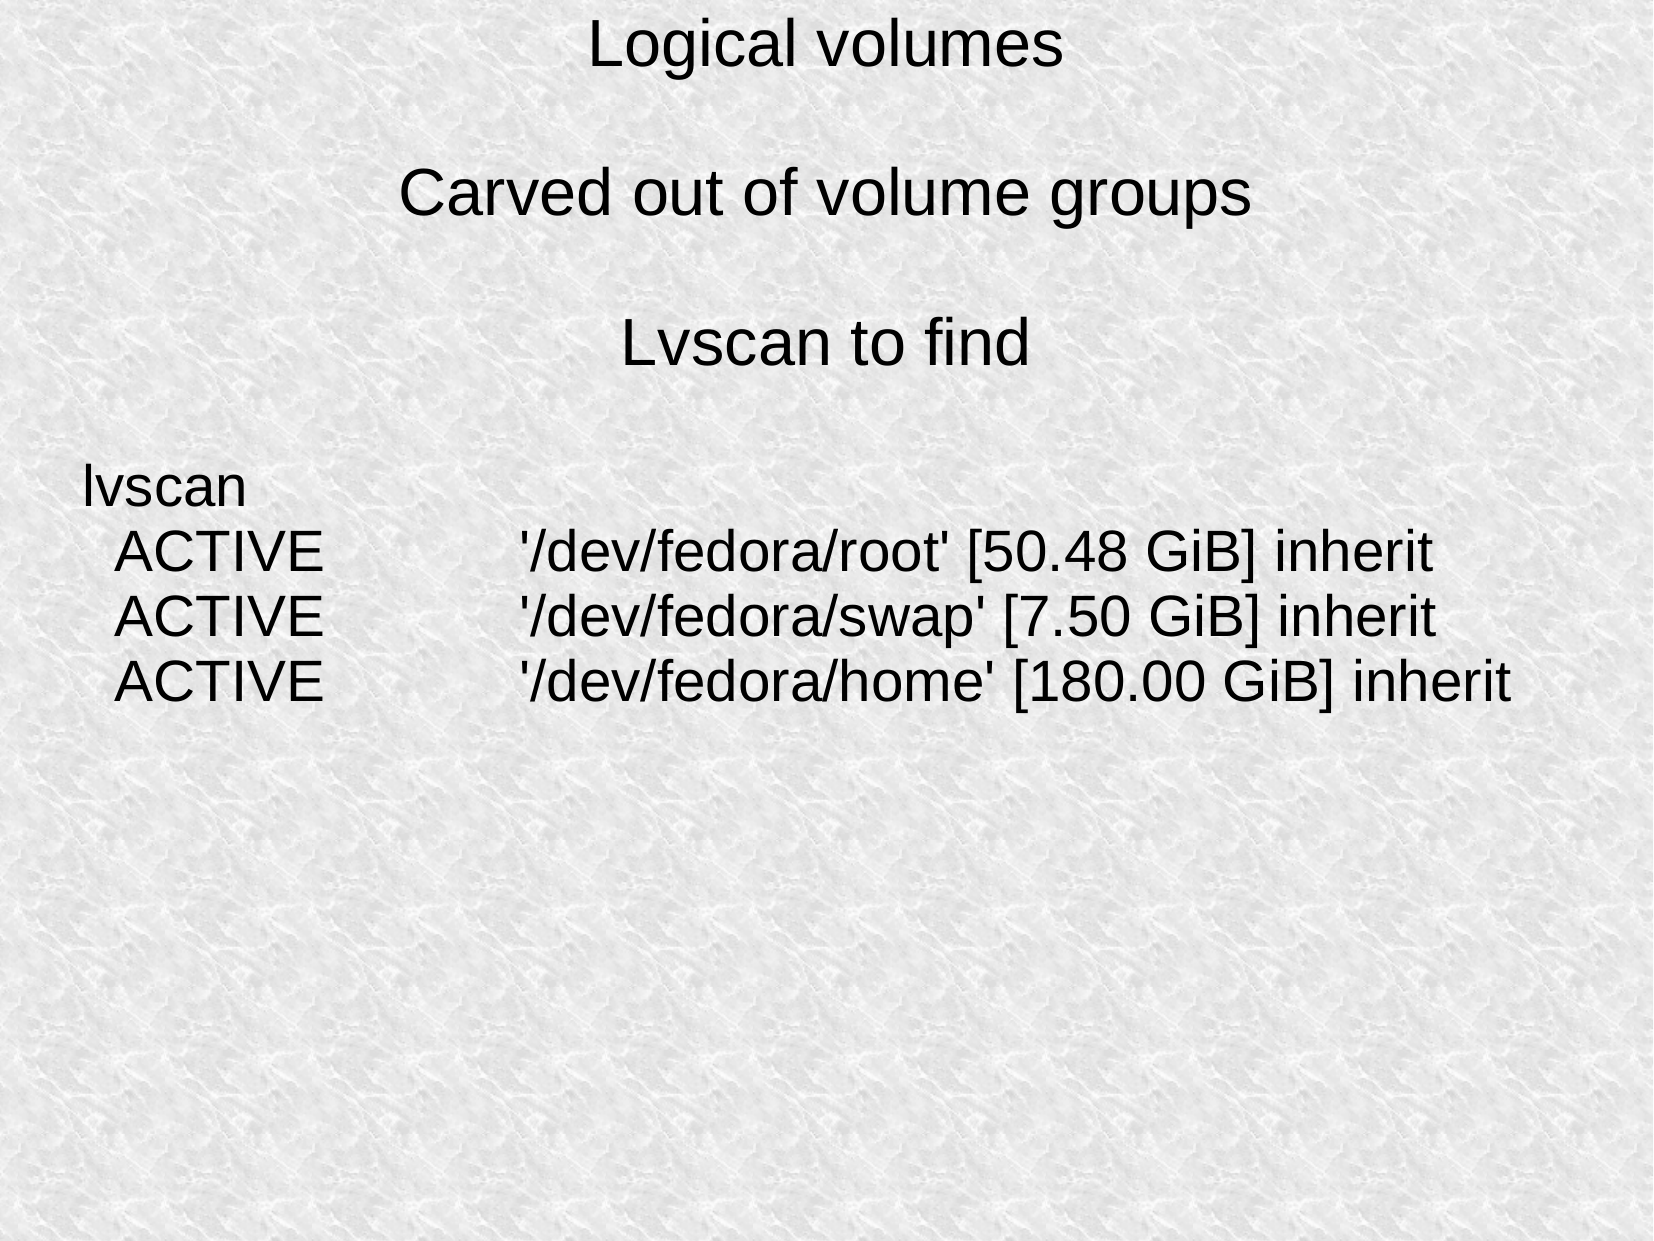

# Logical volumes
Carved out of volume groups
Lvscan to find
lvscan
 ACTIVE '/dev/fedora/root' [50.48 GiB] inherit
 ACTIVE '/dev/fedora/swap' [7.50 GiB] inherit
 ACTIVE '/dev/fedora/home' [180.00 GiB] inherit